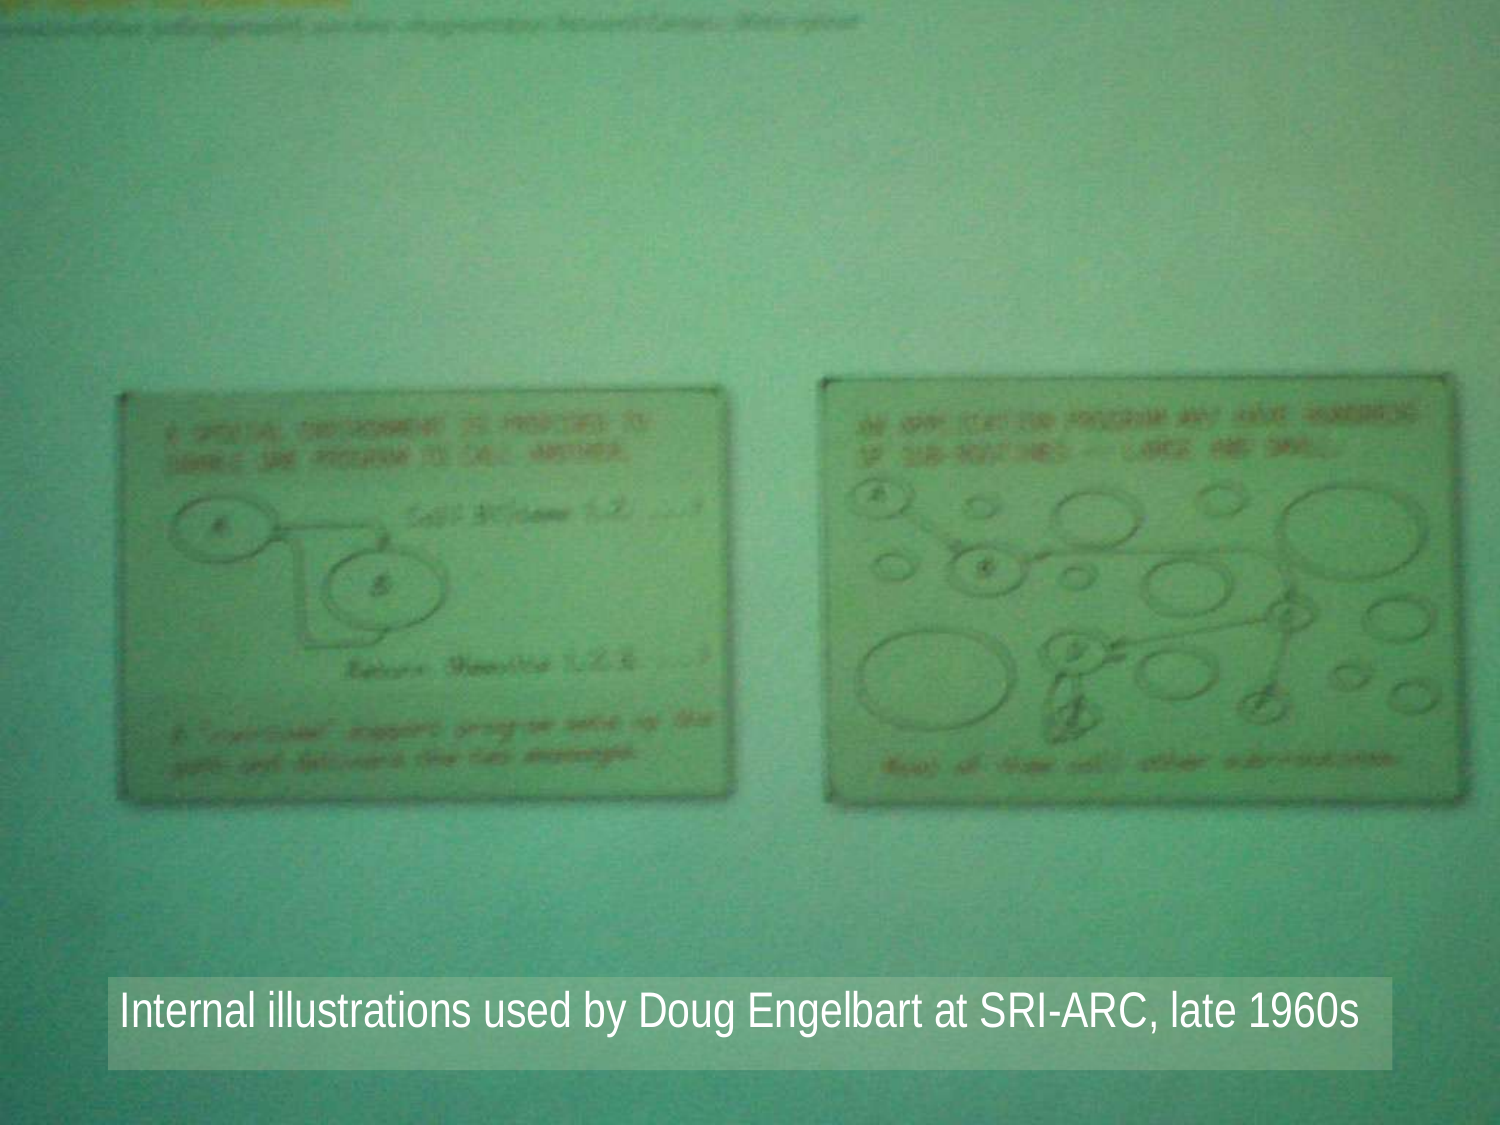

Internal illustrations used by Doug Engelbart at SRI-ARC, late 1960s